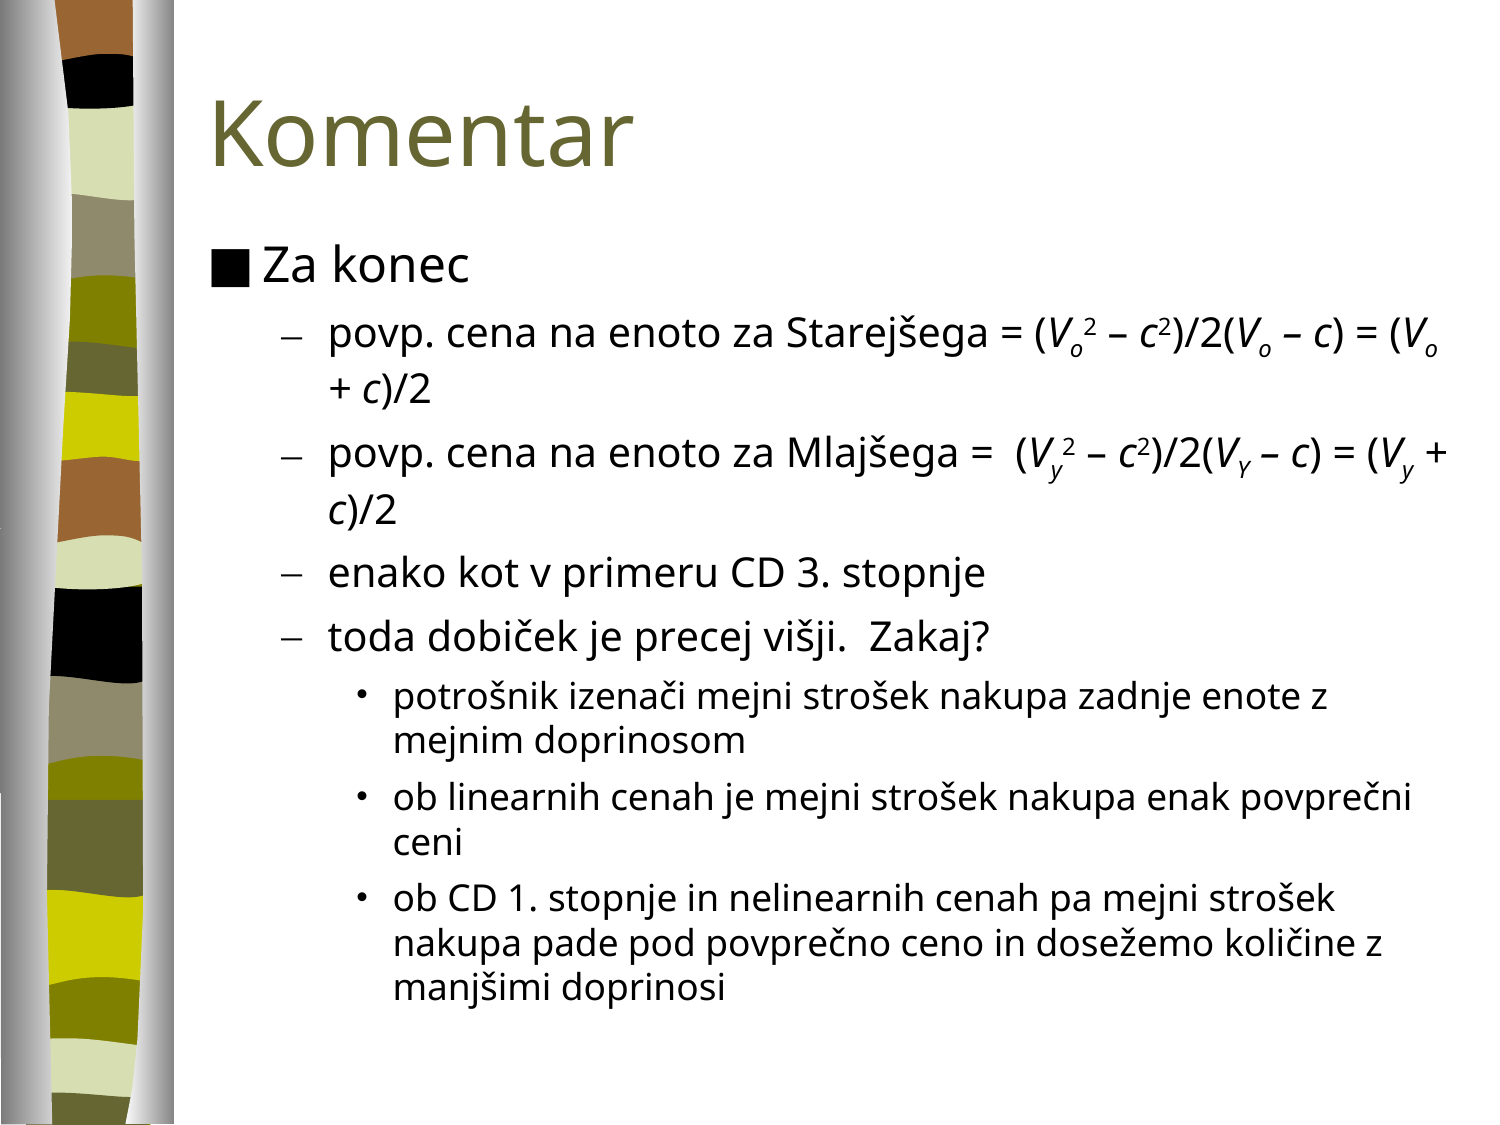

# Komentar
Za konec
povp. cena na enoto za Starejšega = (Vo2 – c2)/2(Vo – c) = (Vo + c)/2
povp. cena na enoto za Mlajšega = (Vy2 – c2)/2(VY – c) = (Vy + c)/2
enako kot v primeru CD 3. stopnje
toda dobiček je precej višji. Zakaj?
potrošnik izenači mejni strošek nakupa zadnje enote z mejnim doprinosom
ob linearnih cenah je mejni strošek nakupa enak povprečni ceni
ob CD 1. stopnje in nelinearnih cenah pa mejni strošek nakupa pade pod povprečno ceno in dosežemo količine z manjšimi doprinosi